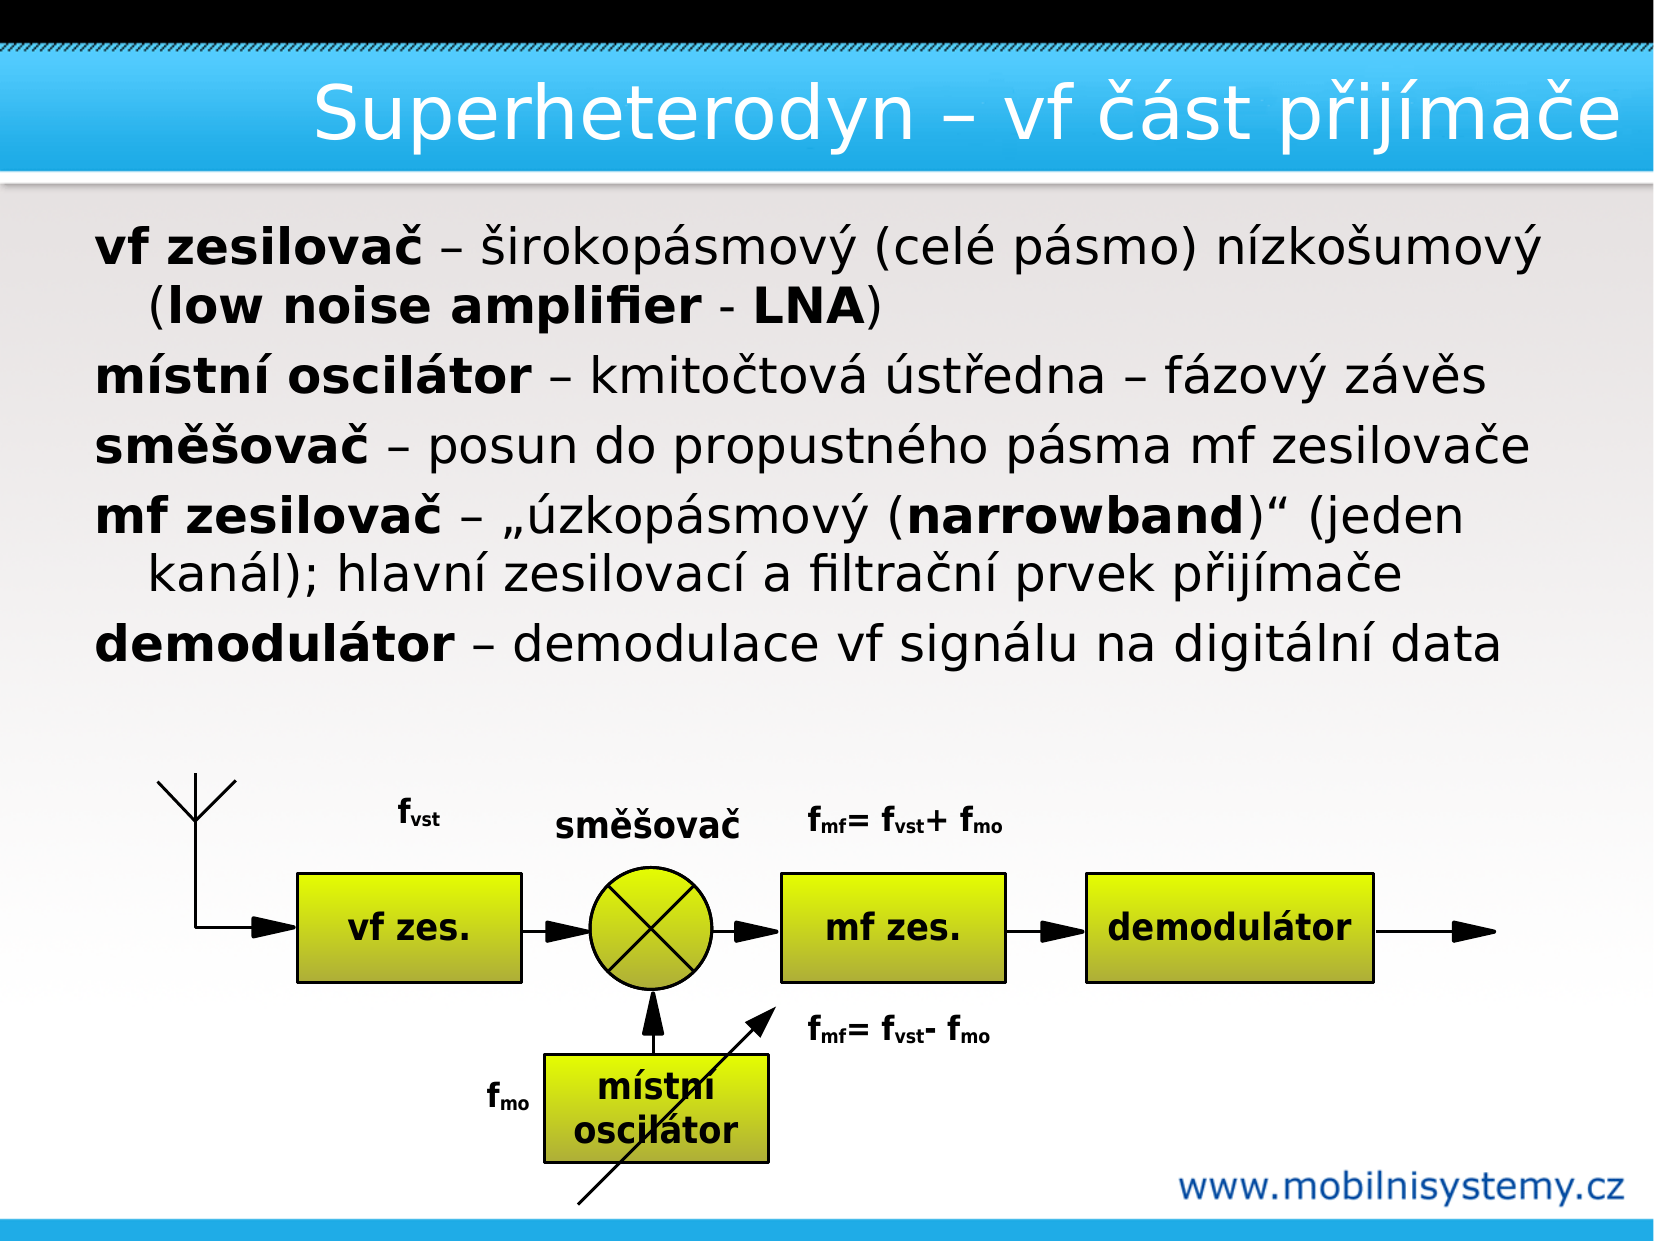

# Superheterodyn – vf část přijímače
vf zesilovač – širokopásmový (celé pásmo) nízkošumový (low noise amplifier - LNA)
místní oscilátor – kmitočtová ústředna – fázový závěs
směšovač – posun do propustného pásma mf zesilovače
mf zesilovač – „úzkopásmový (narrowband)“ (jeden kanál); hlavní zesilovací a filtrační prvek přijímače
demodulátor – demodulace vf signálu na digitální data
fvst
fmf= fvst+ fmo
směšovač
vf zes.
mf zes.
demodulátor
fmf= fvst- fmo
místní
oscilátor
fmo